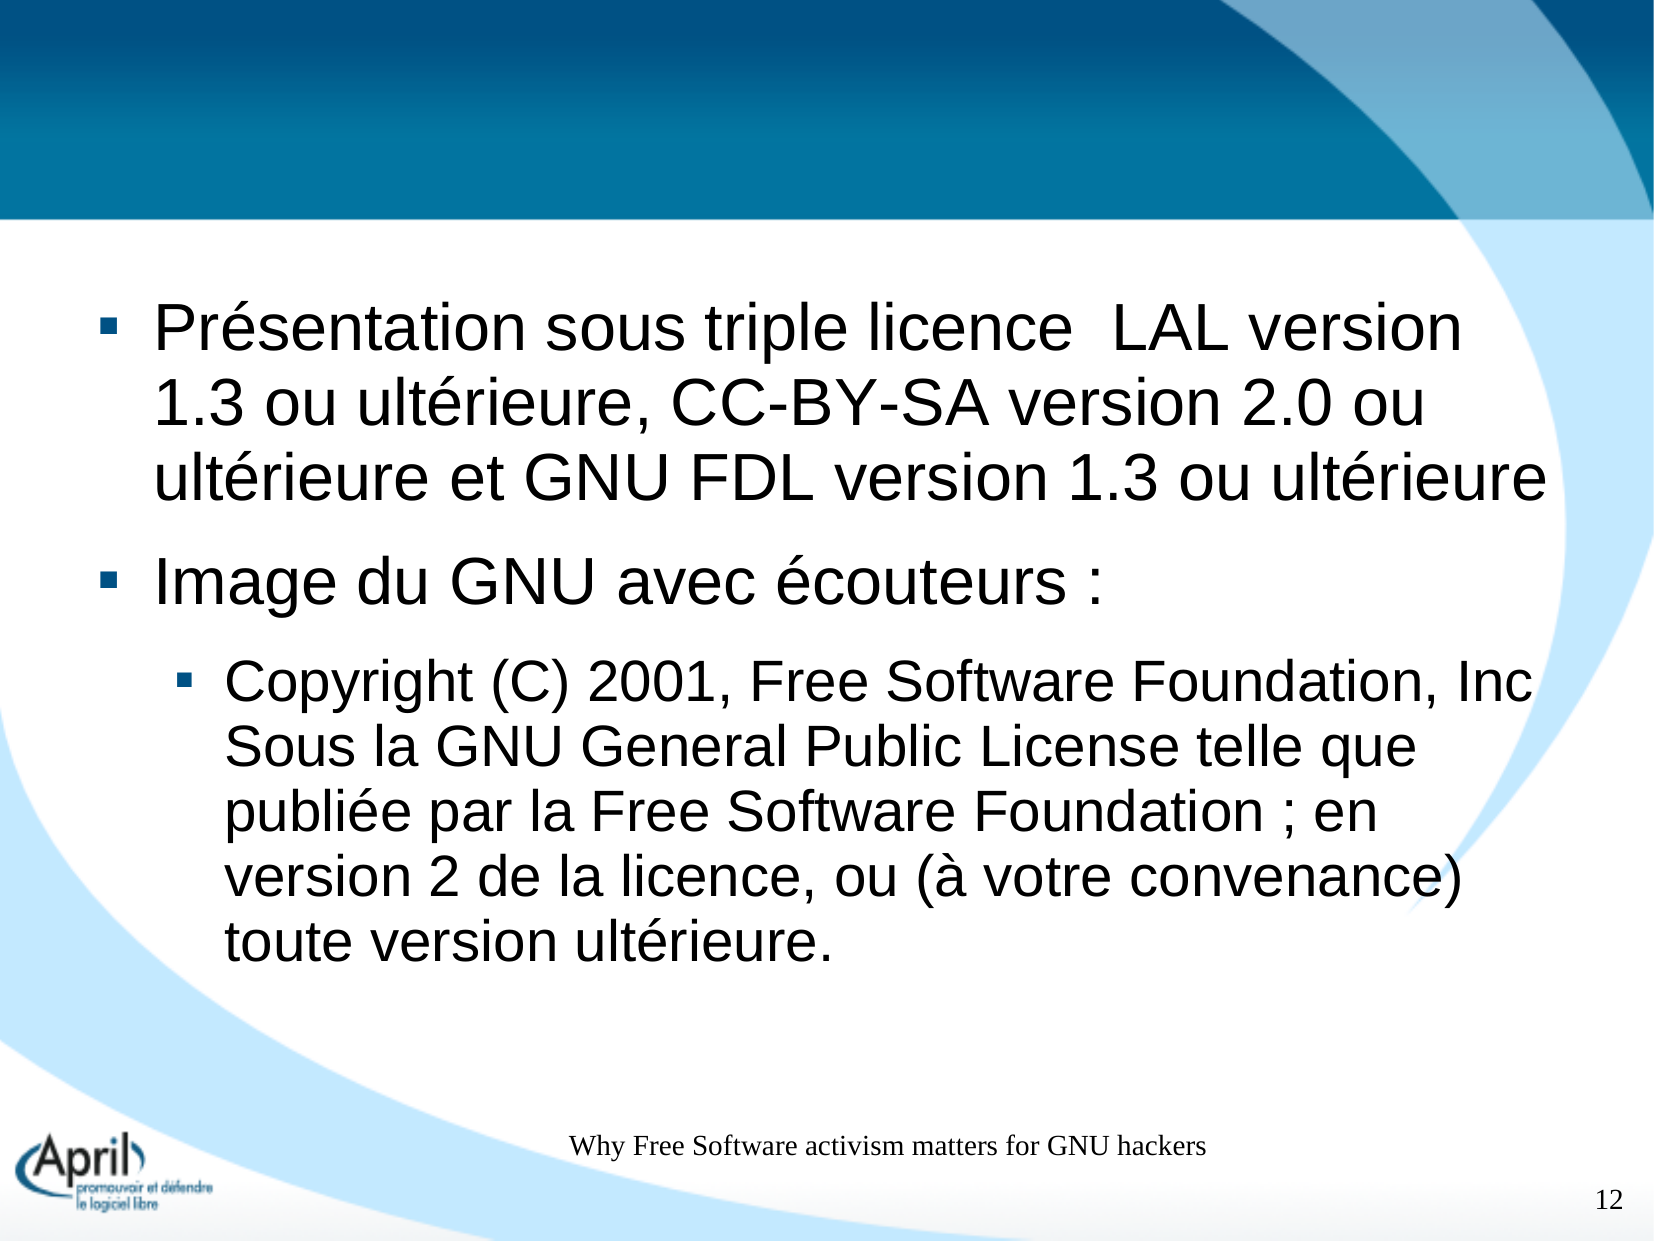

#
Présentation sous triple licence LAL version 1.3 ou ultérieure, CC-BY-SA version 2.0 ou ultérieure et GNU FDL version 1.3 ou ultérieure
Image du GNU avec écouteurs :
Copyright (C) 2001, Free Software Foundation, Inc Sous la GNU General Public License telle que publiée par la Free Software Foundation ; en version 2 de la licence, ou (à votre convenance) toute version ultérieure.
Why Free Software activism matters for GNU hackers
12